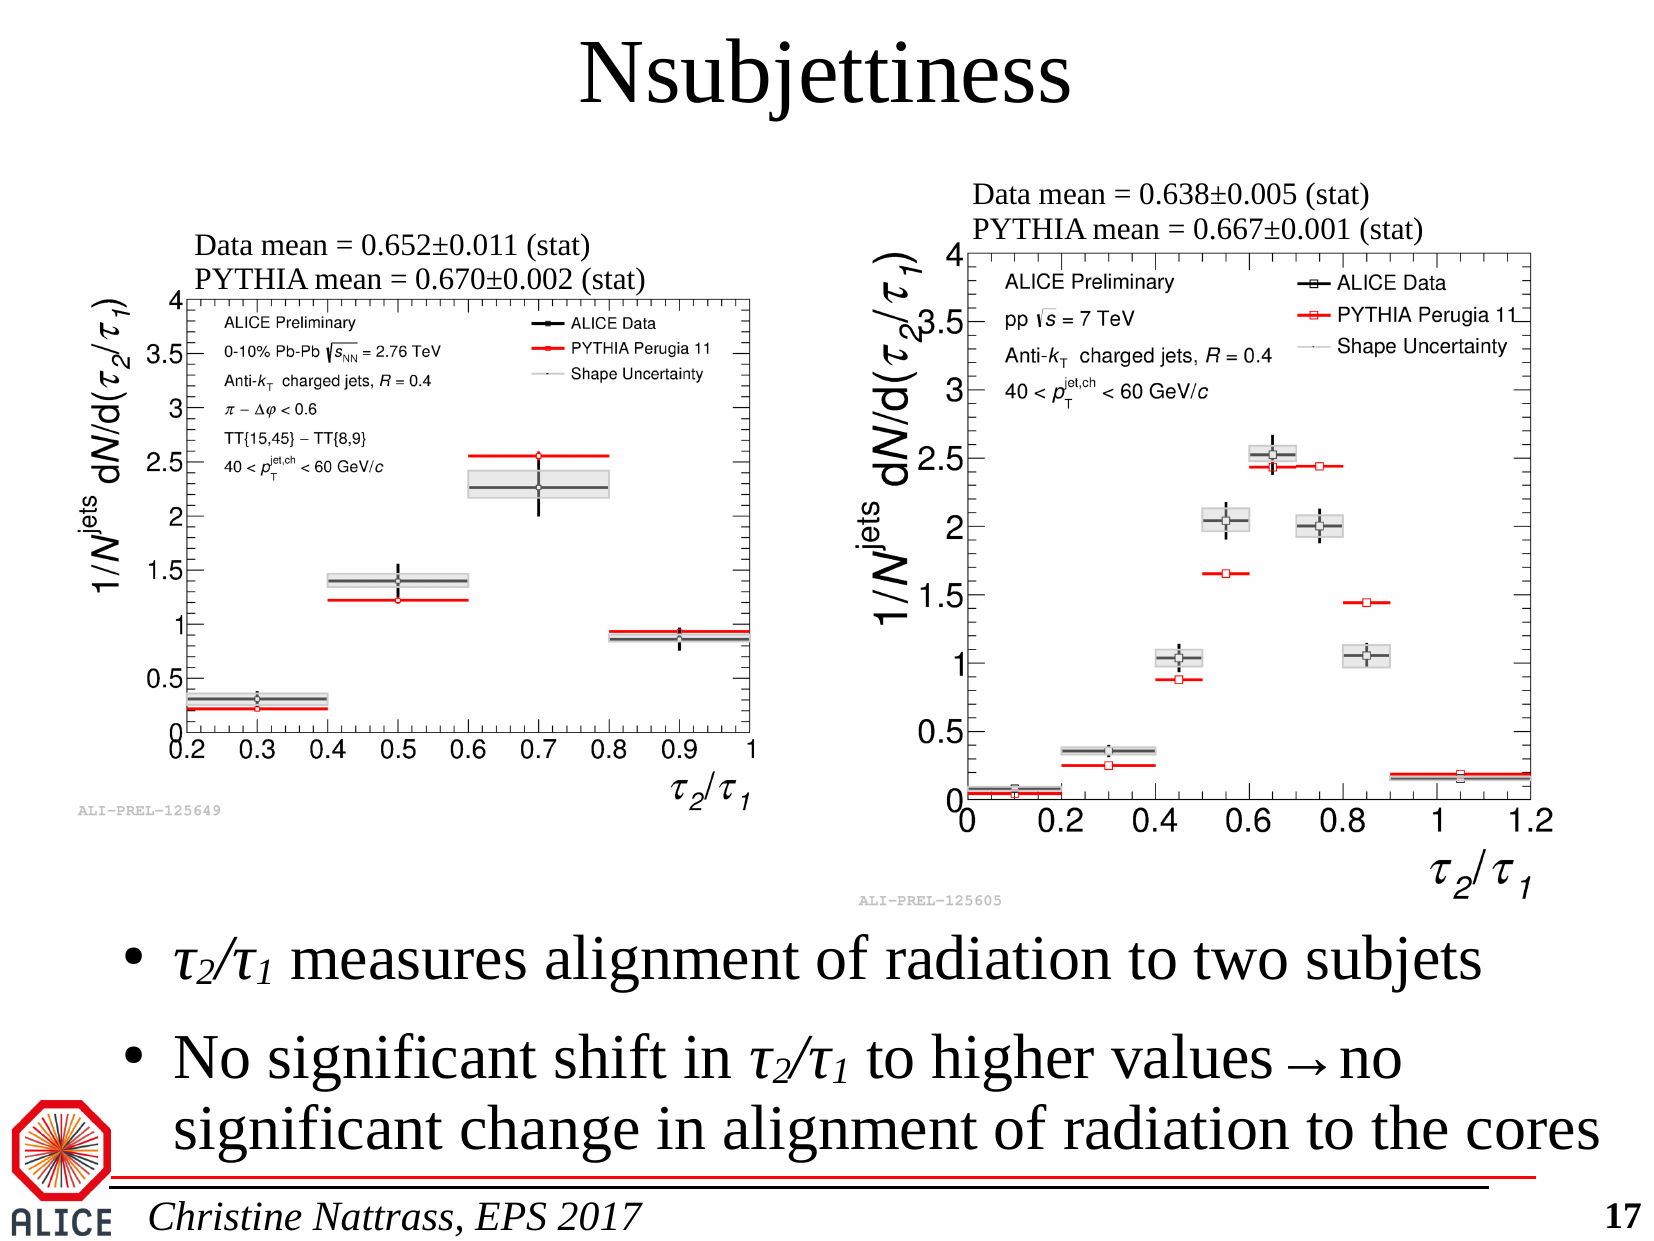

# Nsubjettiness
Data mean = 0.638±0.005 (stat)
PYTHIA mean = 0.667±0.001 (stat)
Data mean = 0.652±0.011 (stat)
PYTHIA mean = 0.670±0.002 (stat)
τ2/τ1 measures alignment of radiation to two subjets
No significant shift in τ2/τ1 to higher values→no significant change in alignment of radiation to the cores